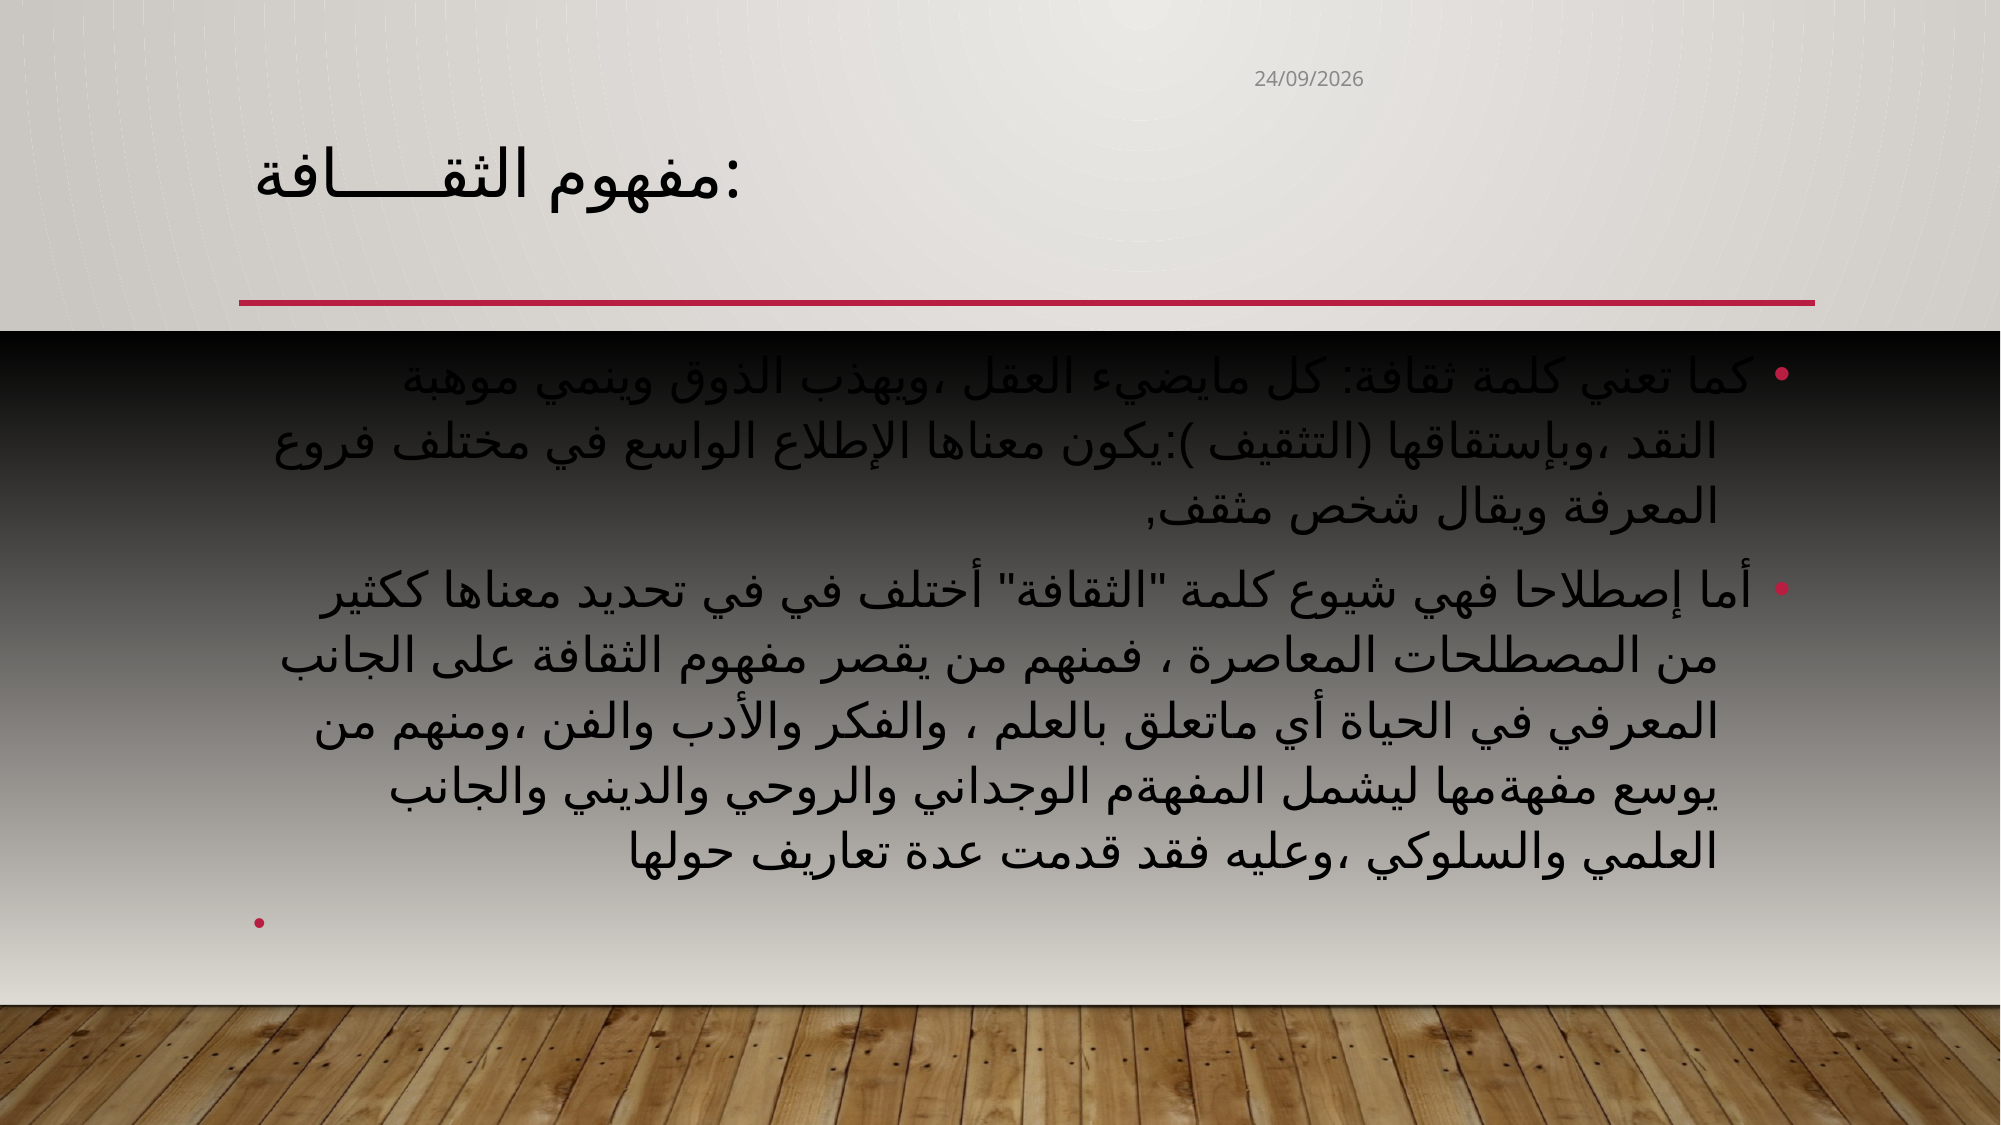

# مفهوم الثقـــــافة:
كما تعني كلمة ثقافة: كل مايضيء العقل ،ويهذب الذوق وينمي موهبة النقد ،وبإستقاقها (التثقيف ):يكون معناها الإطلاع الواسع في مختلف فروع المعرفة ويقال شخص مثقف,
أما إصطلاحا فهي شيوع كلمة "الثقافة" أختلف في في تحديد معناها ككثير من المصطلحات المعاصرة ، فمنهم من يقصر مفهوم الثقافة على الجانب المعرفي في الحياة أي ماتعلق بالعلم ، والفكر والأدب والفن ،ومنهم من يوسع مفهةمها ليشمل المفهةم الوجداني والروحي والديني والجانب العلمي والسلوكي ،وعليه فقد قدمت عدة تعاريف حولها